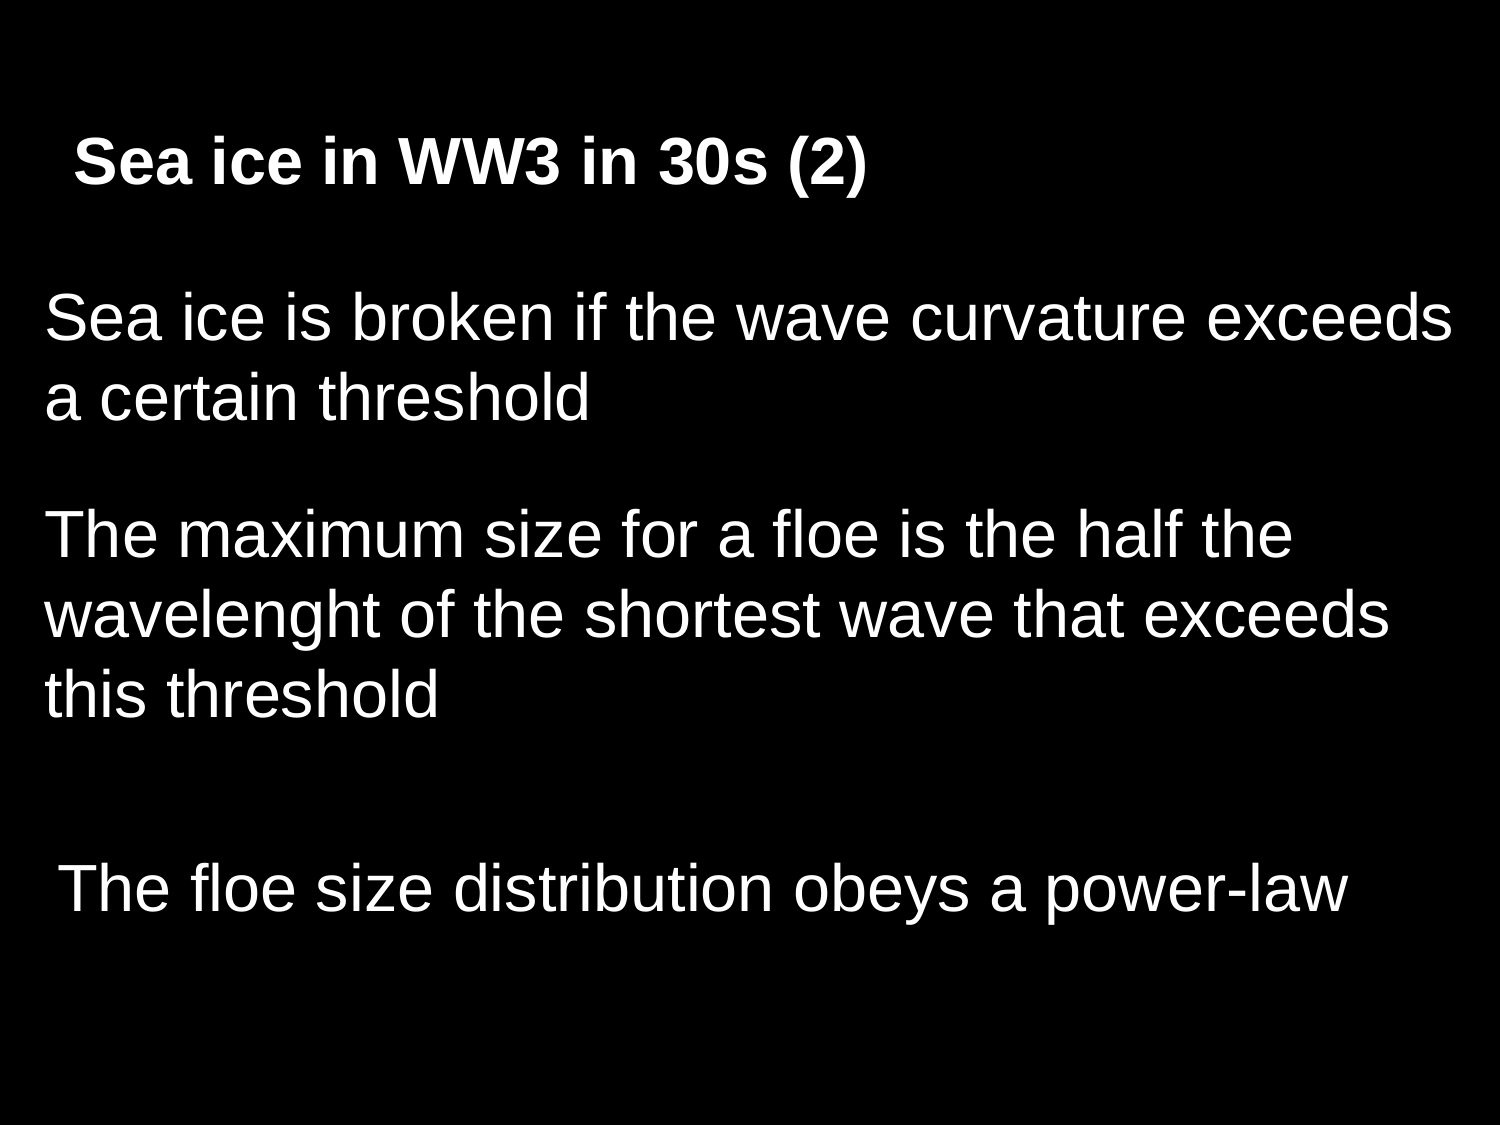

# Sea ice in WW3 in 30s (2)
Sea ice is broken if the wave curvature exceeds a certain threshold
The maximum size for a floe is the half the wavelenght of the shortest wave that exceeds this threshold
The floe size distribution obeys a power-law
28